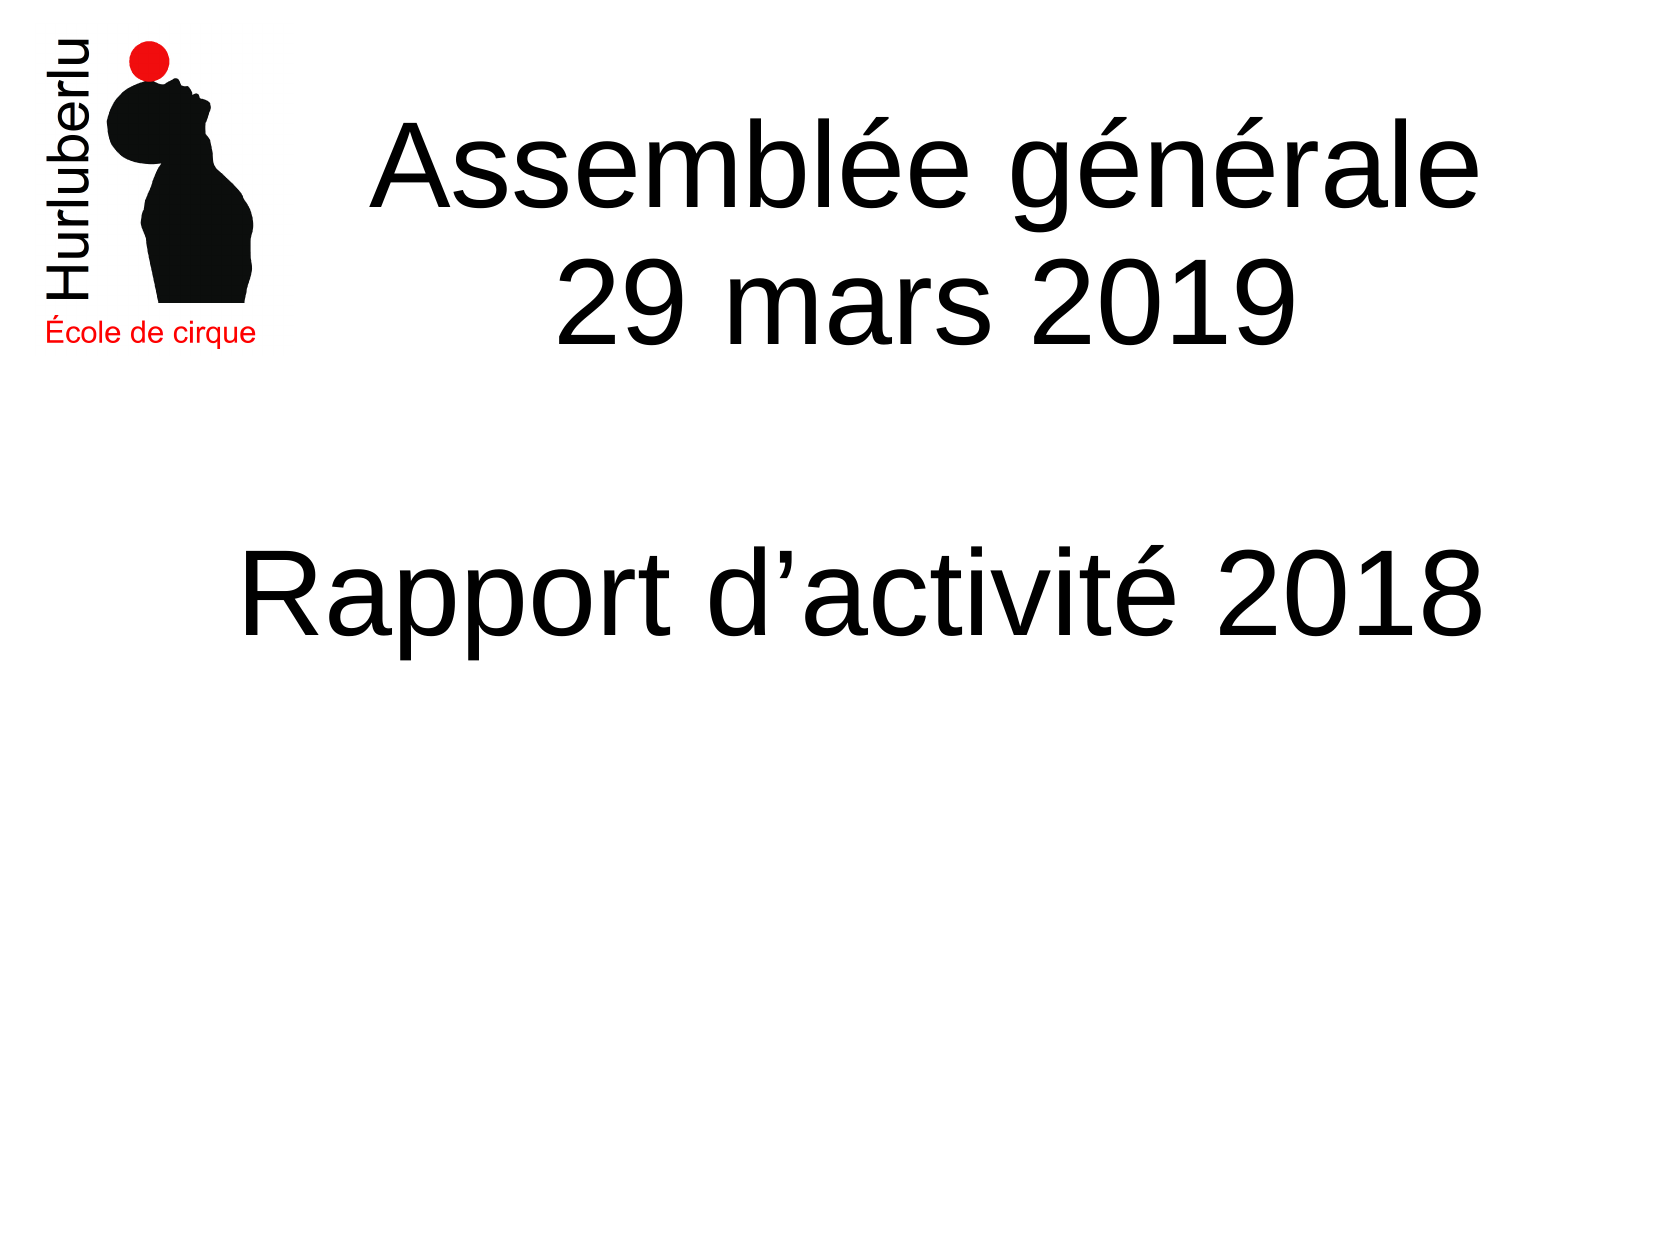

Assemblée générale
29 mars 2019
# Rapport d’activité 2018